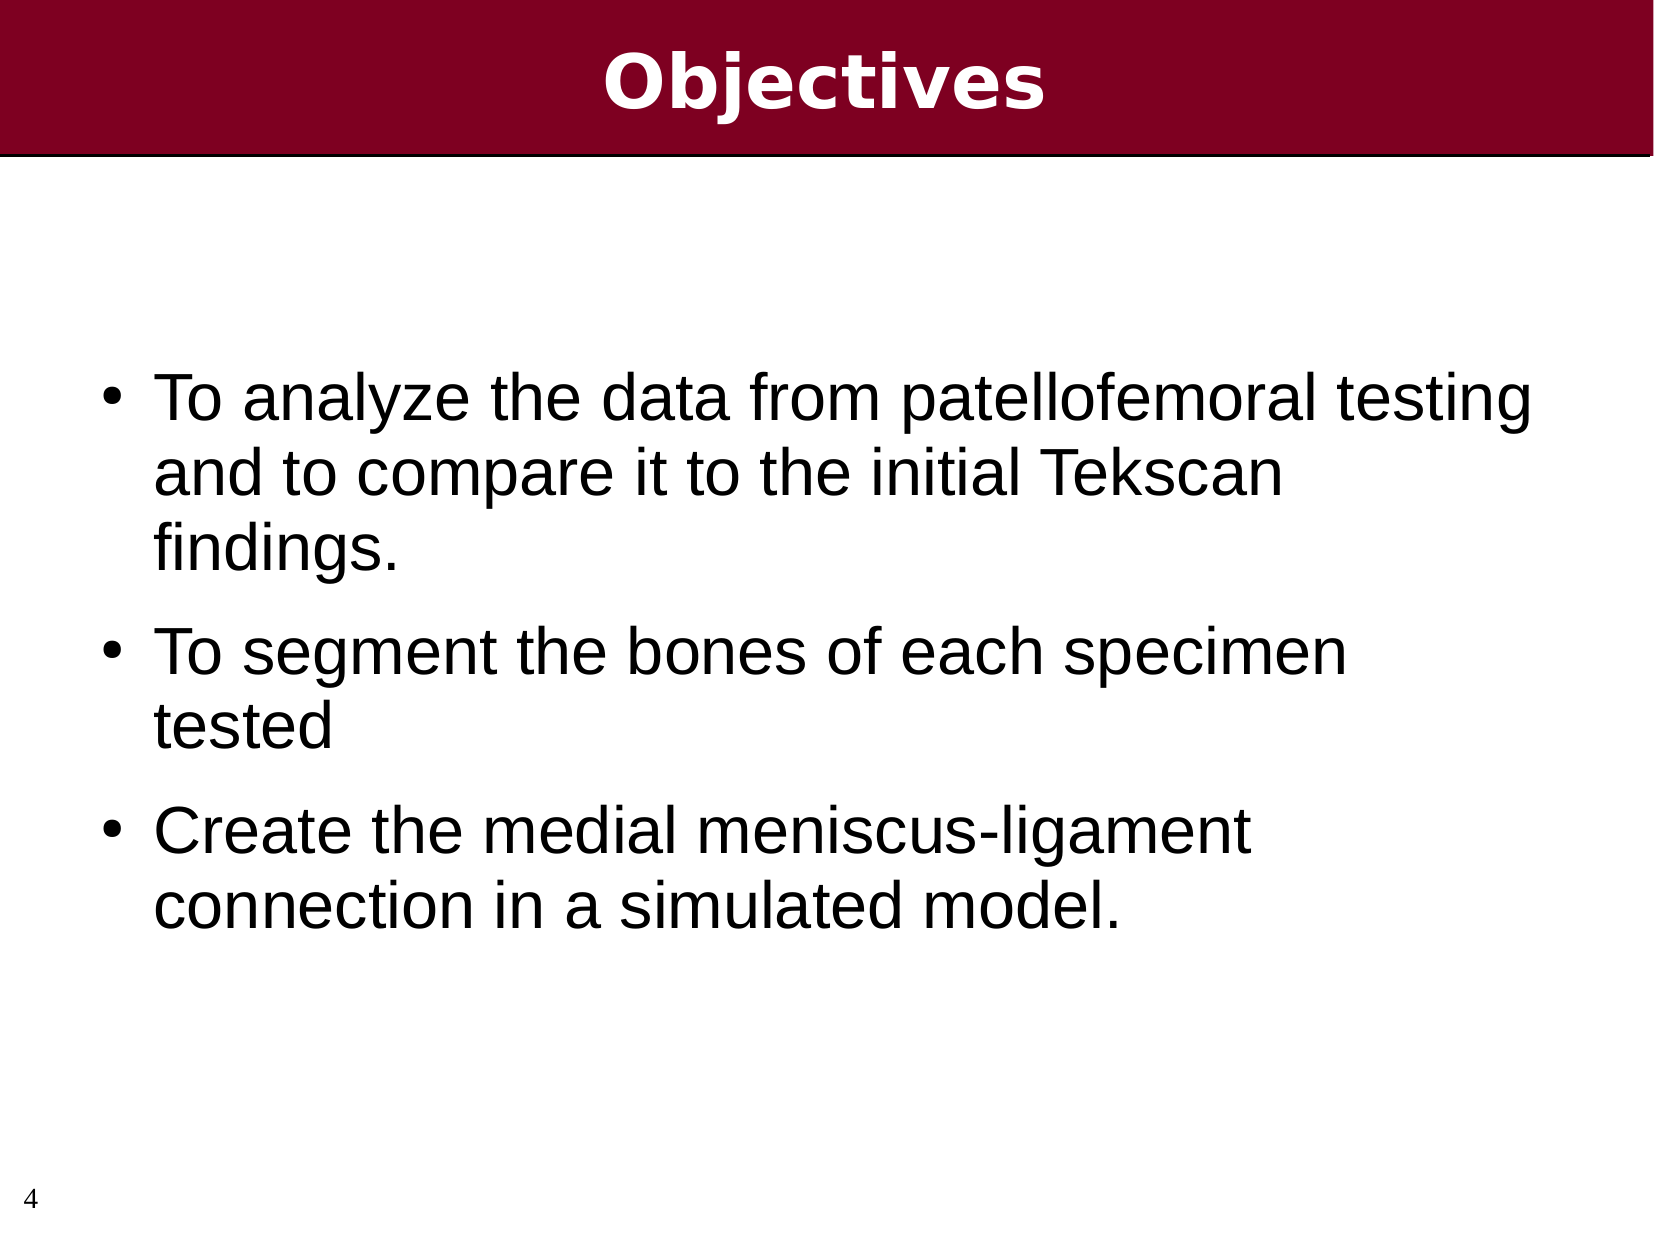

Objectives
# To analyze the data from patellofemoral testing and to compare it to the initial Tekscan findings.
To segment the bones of each specimen tested
Create the medial meniscus-ligament connection in a simulated model.